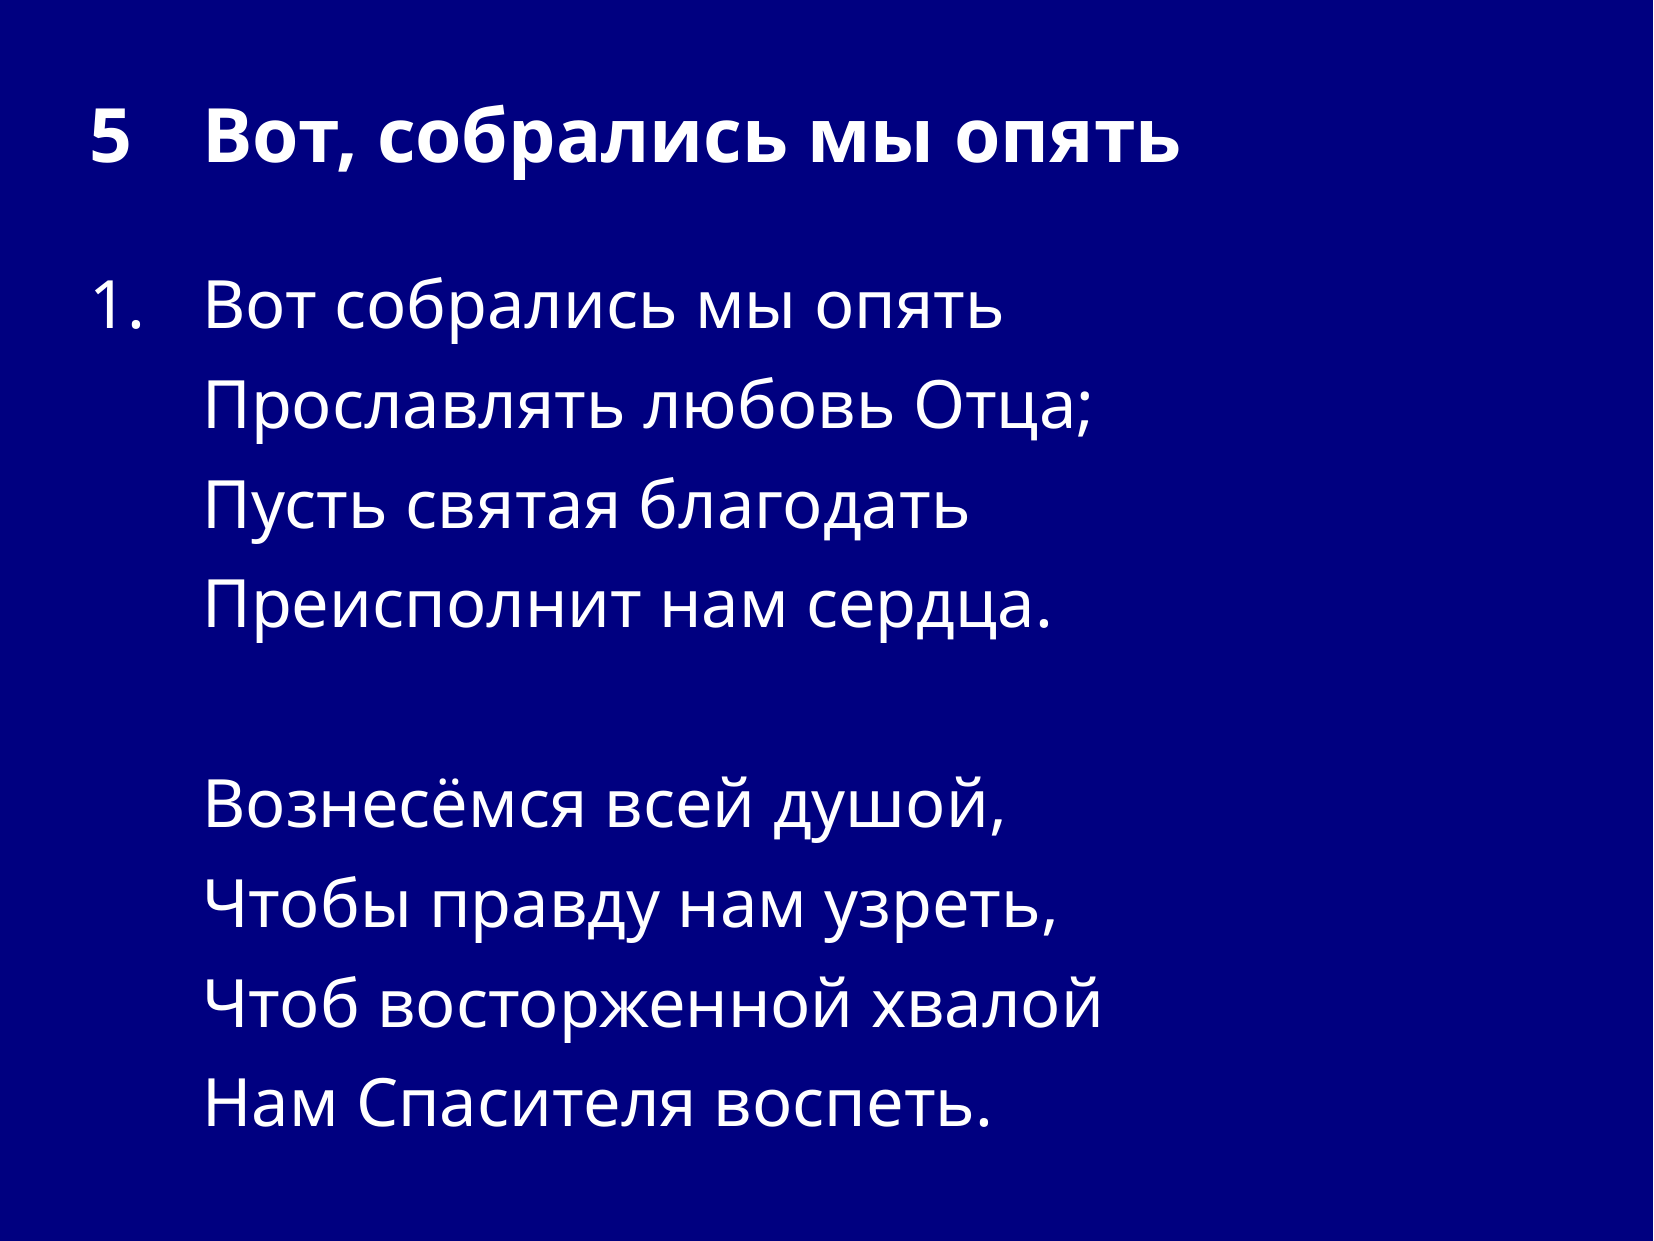

5	Вот, собрались мы опять
1.	Вот собрались мы опять
	Прославлять любовь Отца;
	Пусть святая благодать
	Преисполнит нам сердца.
	Вознесёмся всей душой,
	Чтобы правду нам узреть,
	Чтоб восторженной хвалой
	Нам Спасителя воспеть.